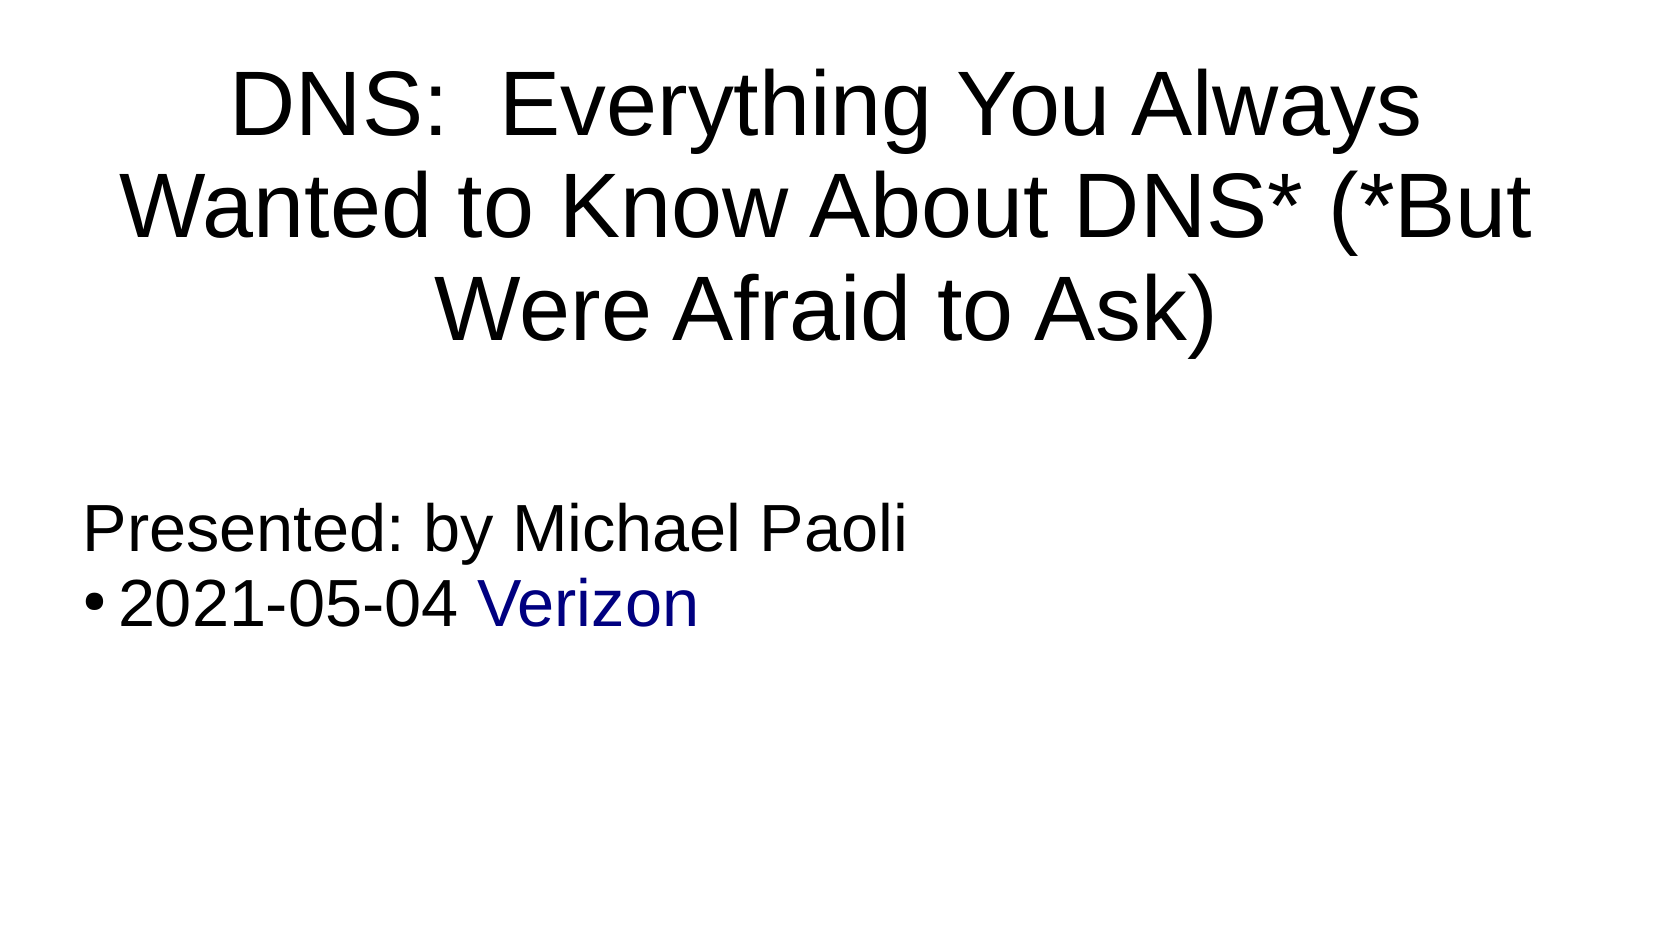

# DNS: Everything You Always Wanted to Know About DNS* (*But Were Afraid to Ask)
Presented: by Michael Paoli
2021-05-04 Verizon